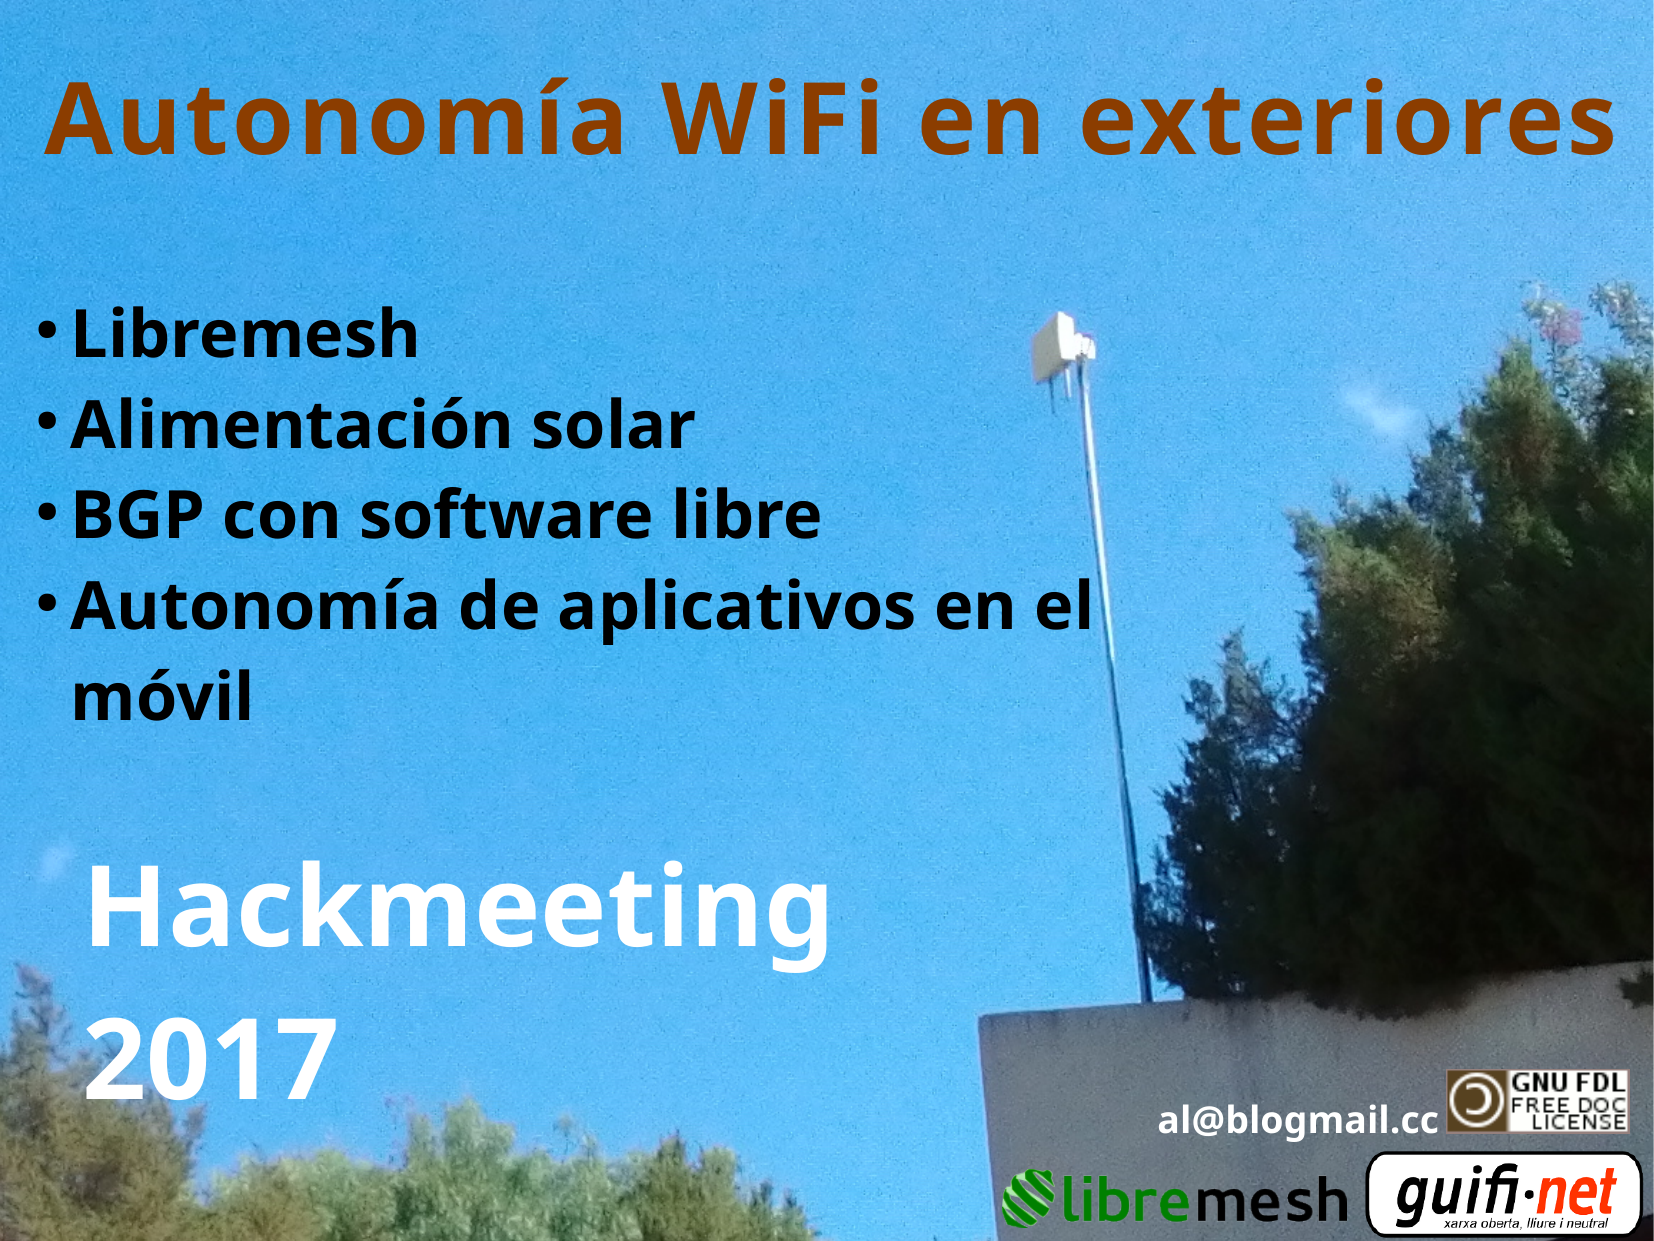

# Autonomía WiFi en exteriores
Libremesh
Alimentación solar
BGP con software libre
Autonomía de aplicativos en el móvil
Hackmeeting 2017
al@blogmail.cc